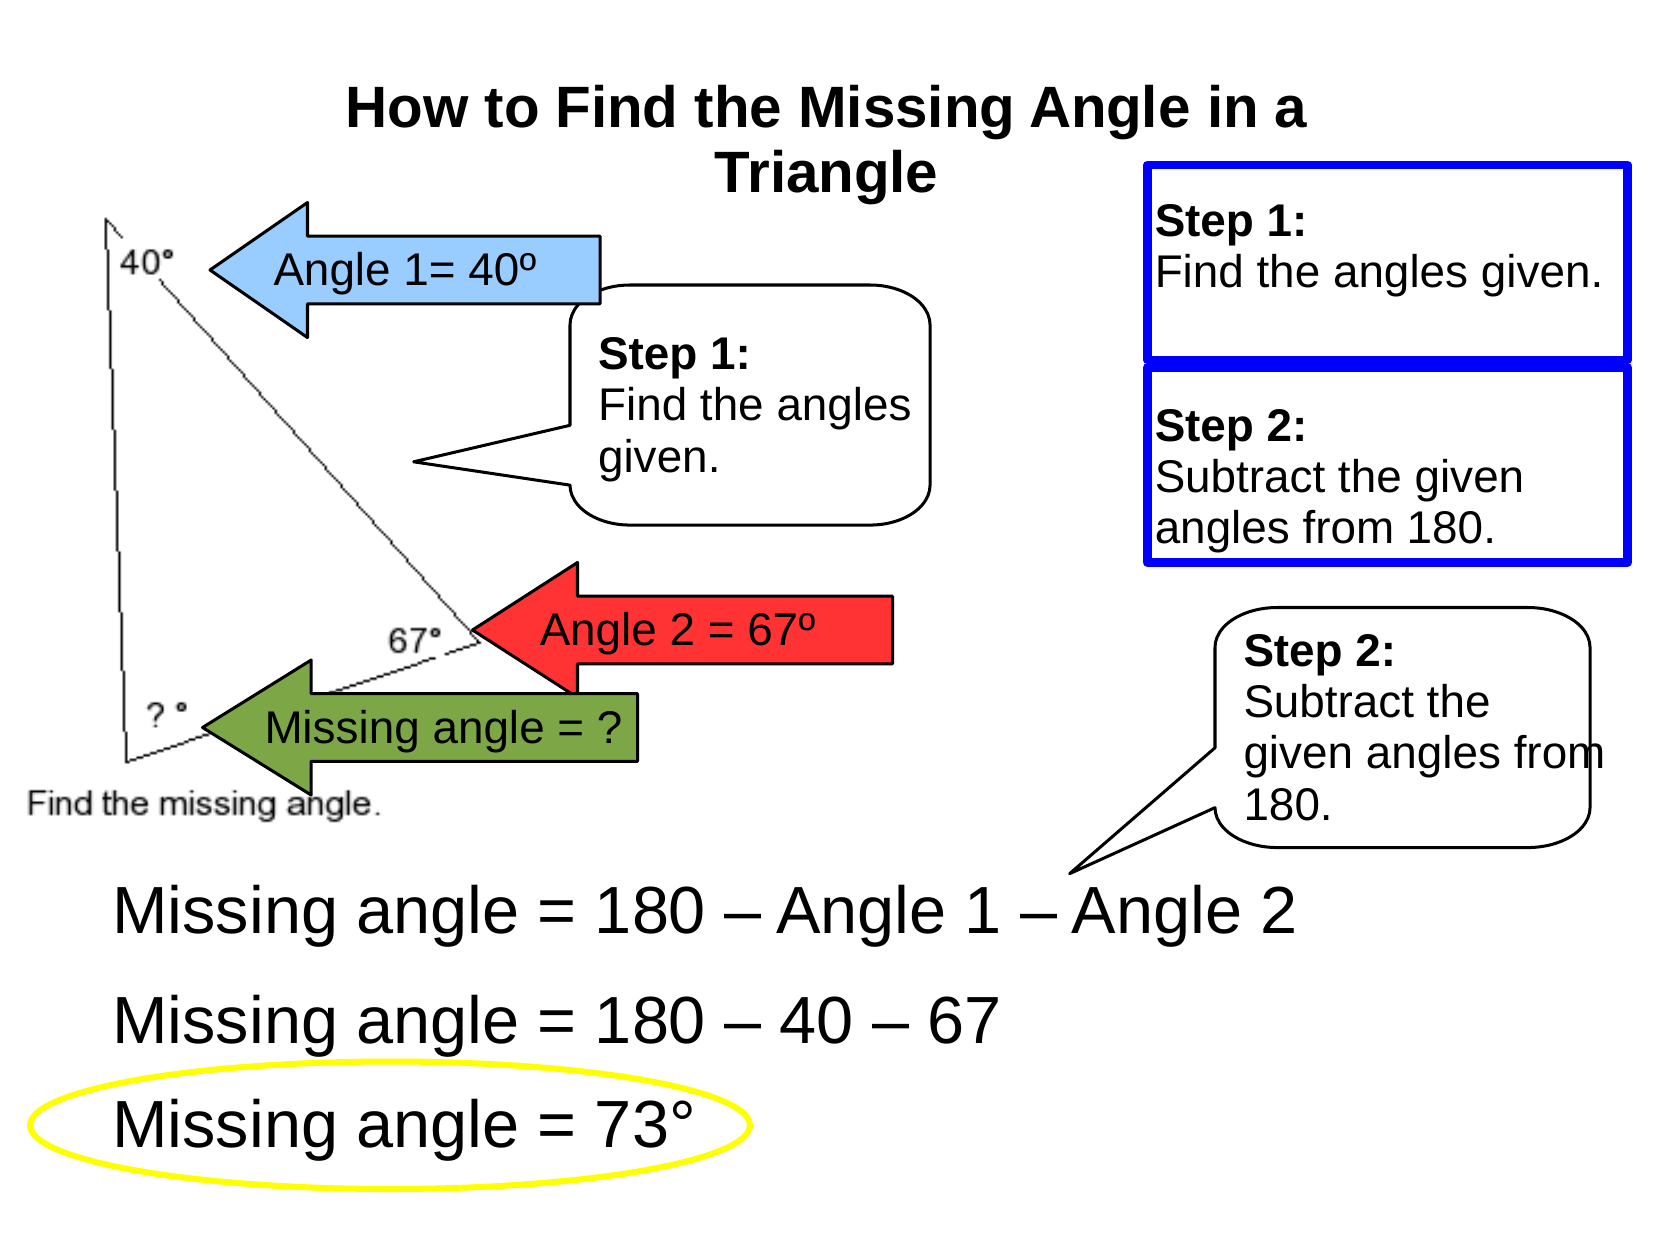

How to Find the Missing Angle in a Triangle
Step 1:
Find the angles given.
Step 2:
Subtract the given angles from 180.
Angle 1= 40º
Step 1:
Find the angles
given.
Angle 2 = 67º
Step 2:
Subtract the
given angles from
180.
Missing angle = ?
Missing angle = 180 – Angle 1 – Angle 2
Missing angle = 180 – 40 – 67
Missing angle = 73°